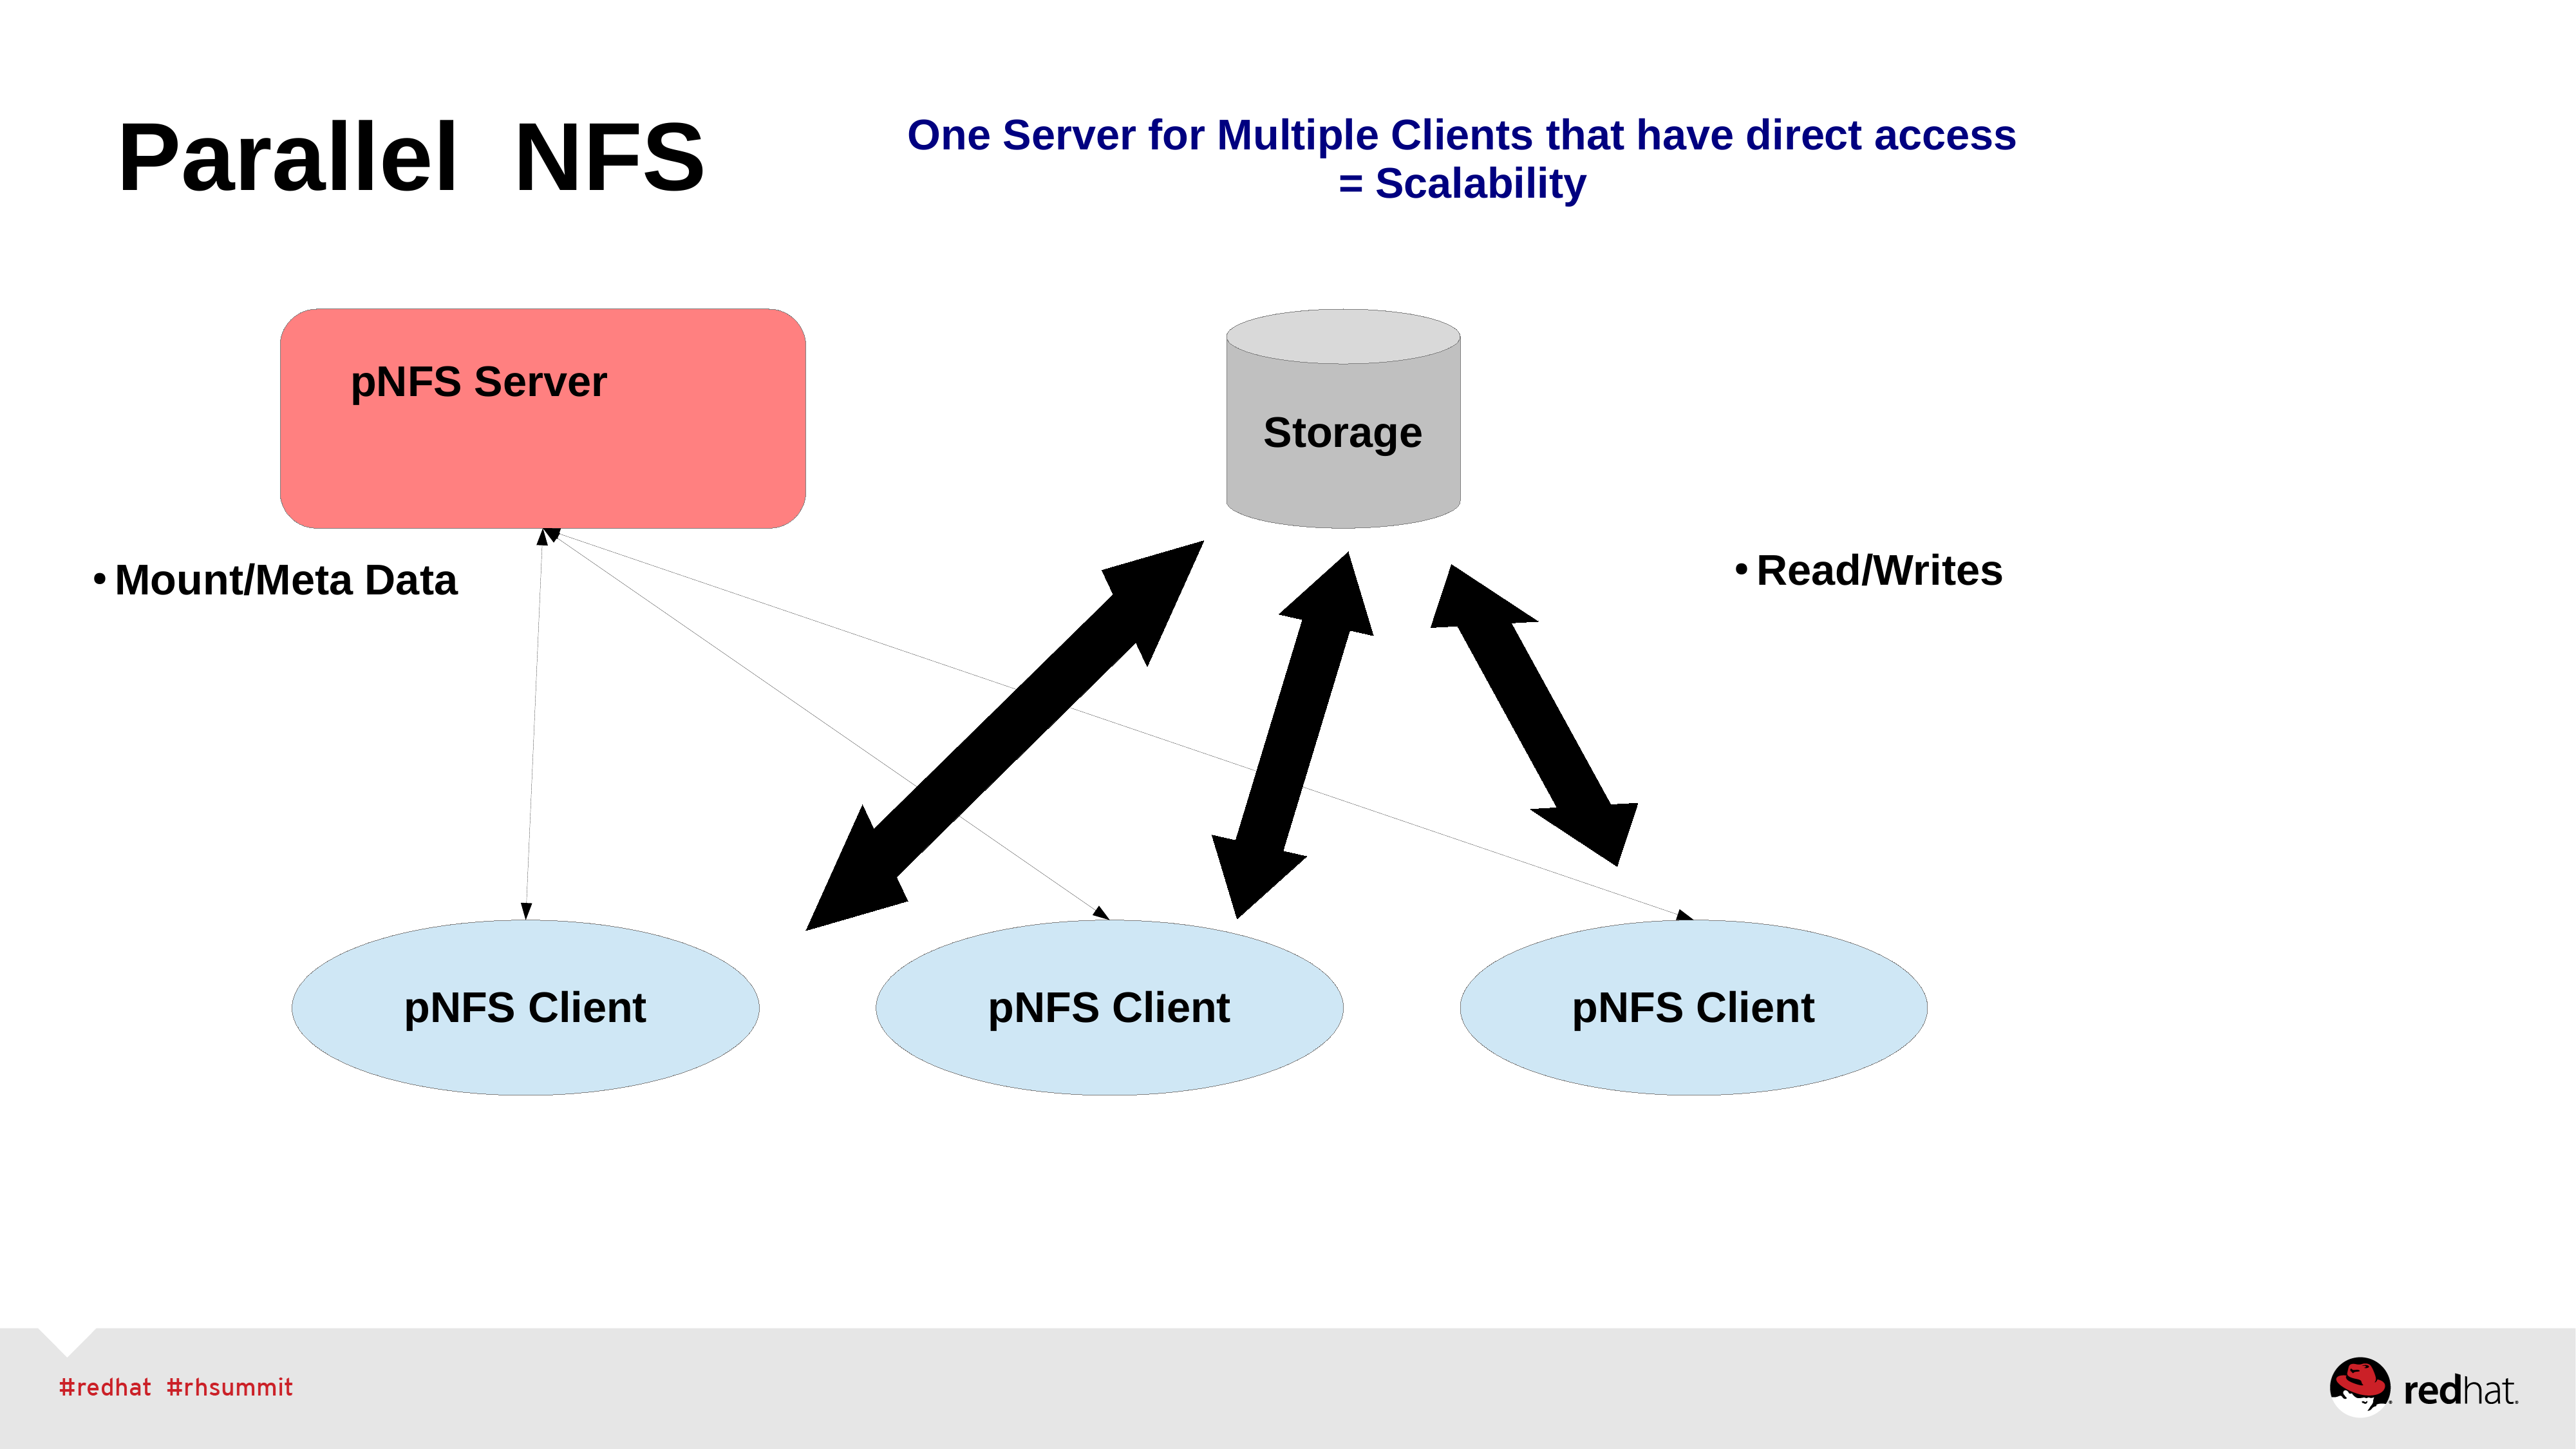

# Parallel NFS
One Server for Multiple Clients that have direct access
= Scalability
pNFS Server
Storage
Read/Writes
Mount/Meta Data
pNFS Client
pNFS Client
pNFS Client